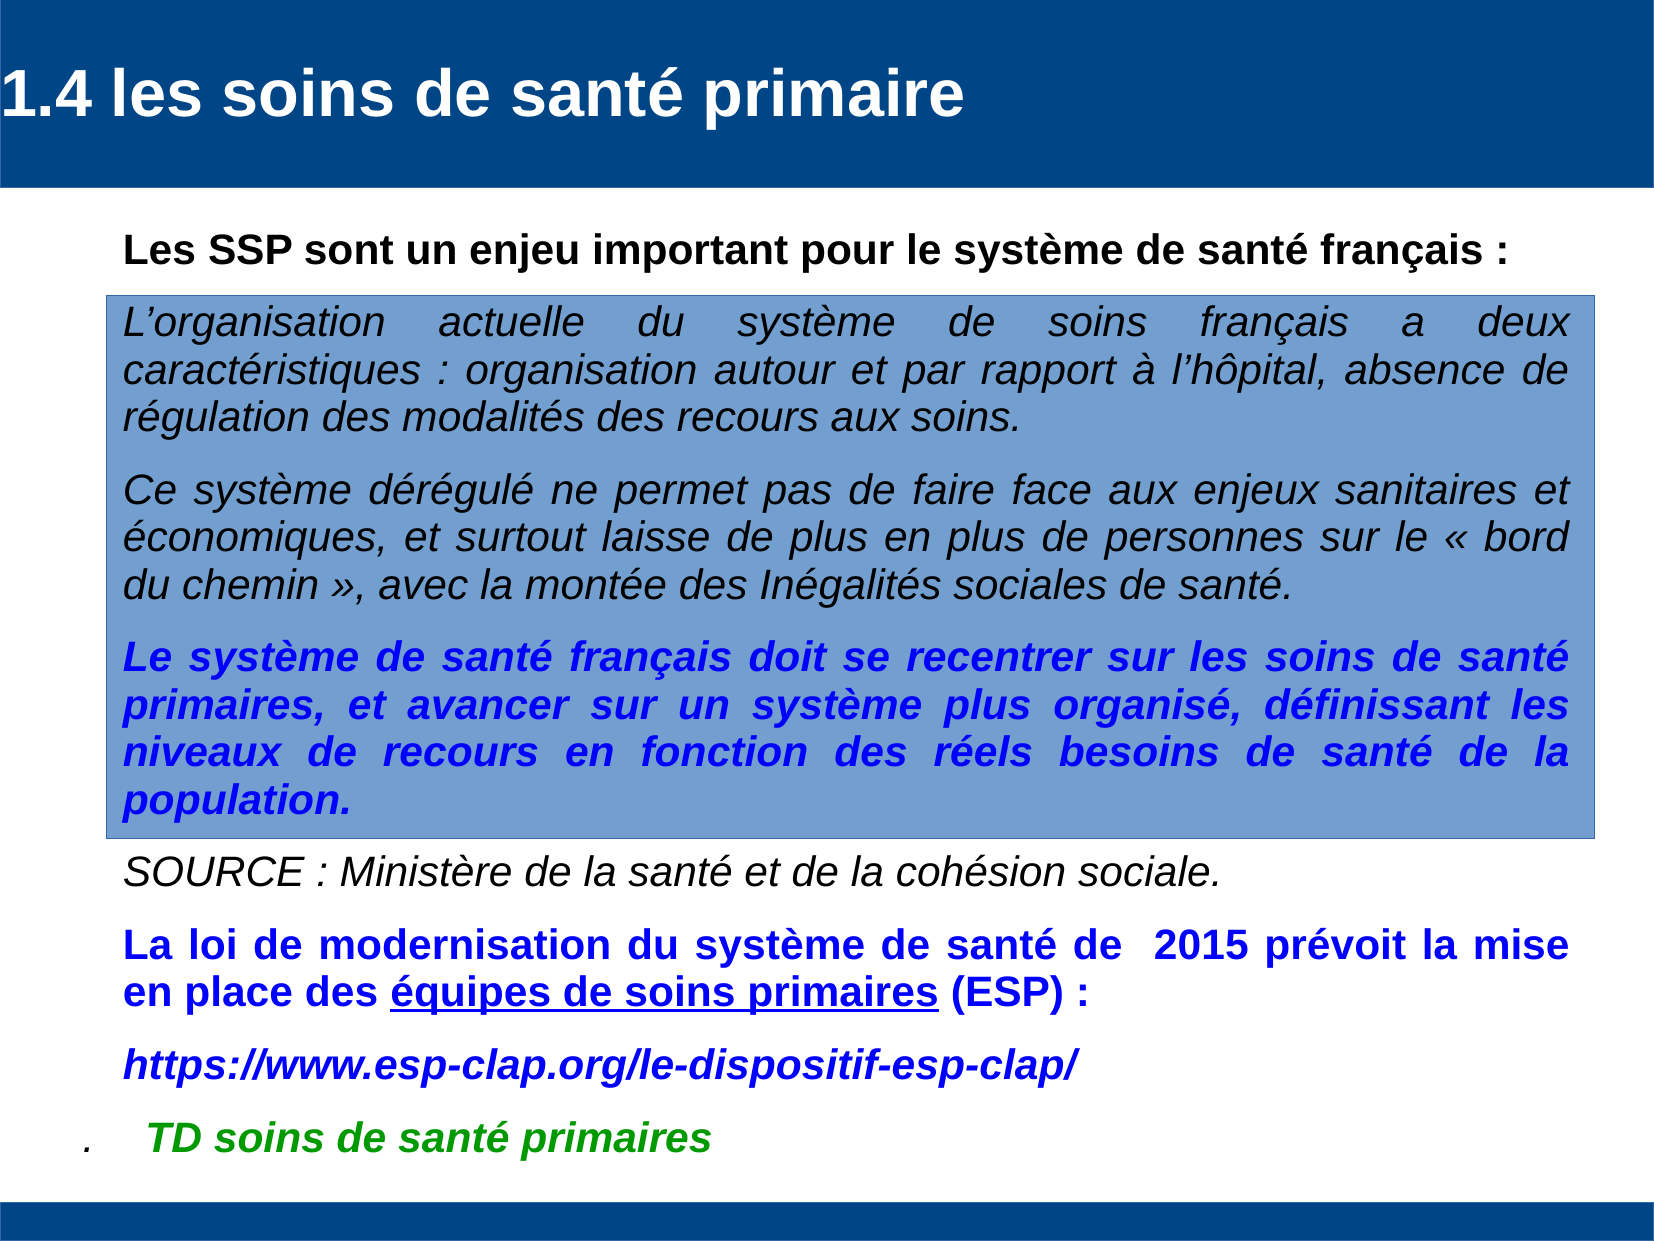

# 1.4 les soins de santé primaire
Les SSP sont un enjeu important pour le système de santé français :
L’organisation actuelle du système de soins français a deux caractéristiques : organisation autour et par rapport à l’hôpital, absence de régulation des modalités des recours aux soins.
Ce système dérégulé ne permet pas de faire face aux enjeux sanitaires et économiques, et surtout laisse de plus en plus de personnes sur le « bord du chemin », avec la montée des Inégalités sociales de santé.
Le système de santé français doit se recentrer sur les soins de santé primaires, et avancer sur un système plus organisé, définissant les niveaux de recours en fonction des réels besoins de santé de la population.
SOURCE : Ministère de la santé et de la cohésion sociale.
La loi de modernisation du système de santé de 2015 prévoit la mise en place des équipes de soins primaires (ESP) :
https://www.esp-clap.org/le-dispositif-esp-clap/
.	TD soins de santé primaires